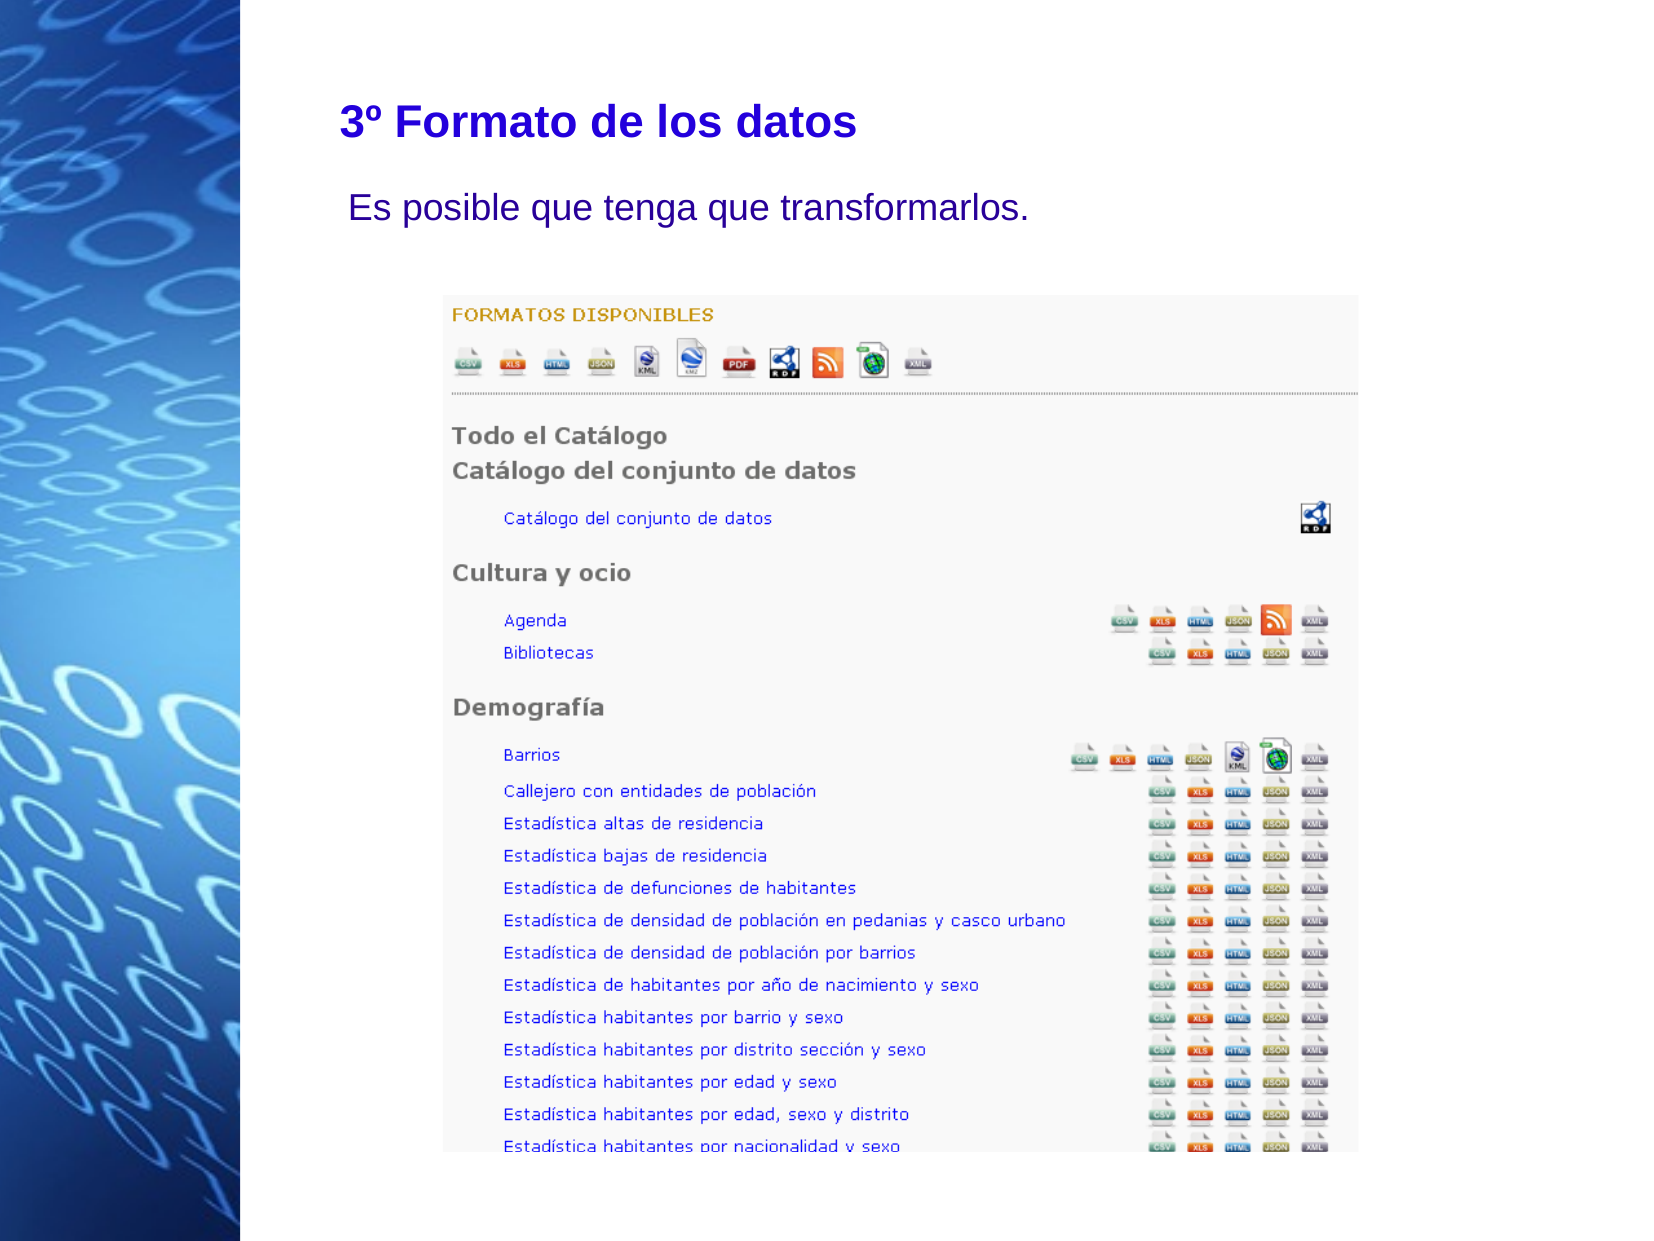

3º Formato de los datos
Es posible que tenga que transformarlos.